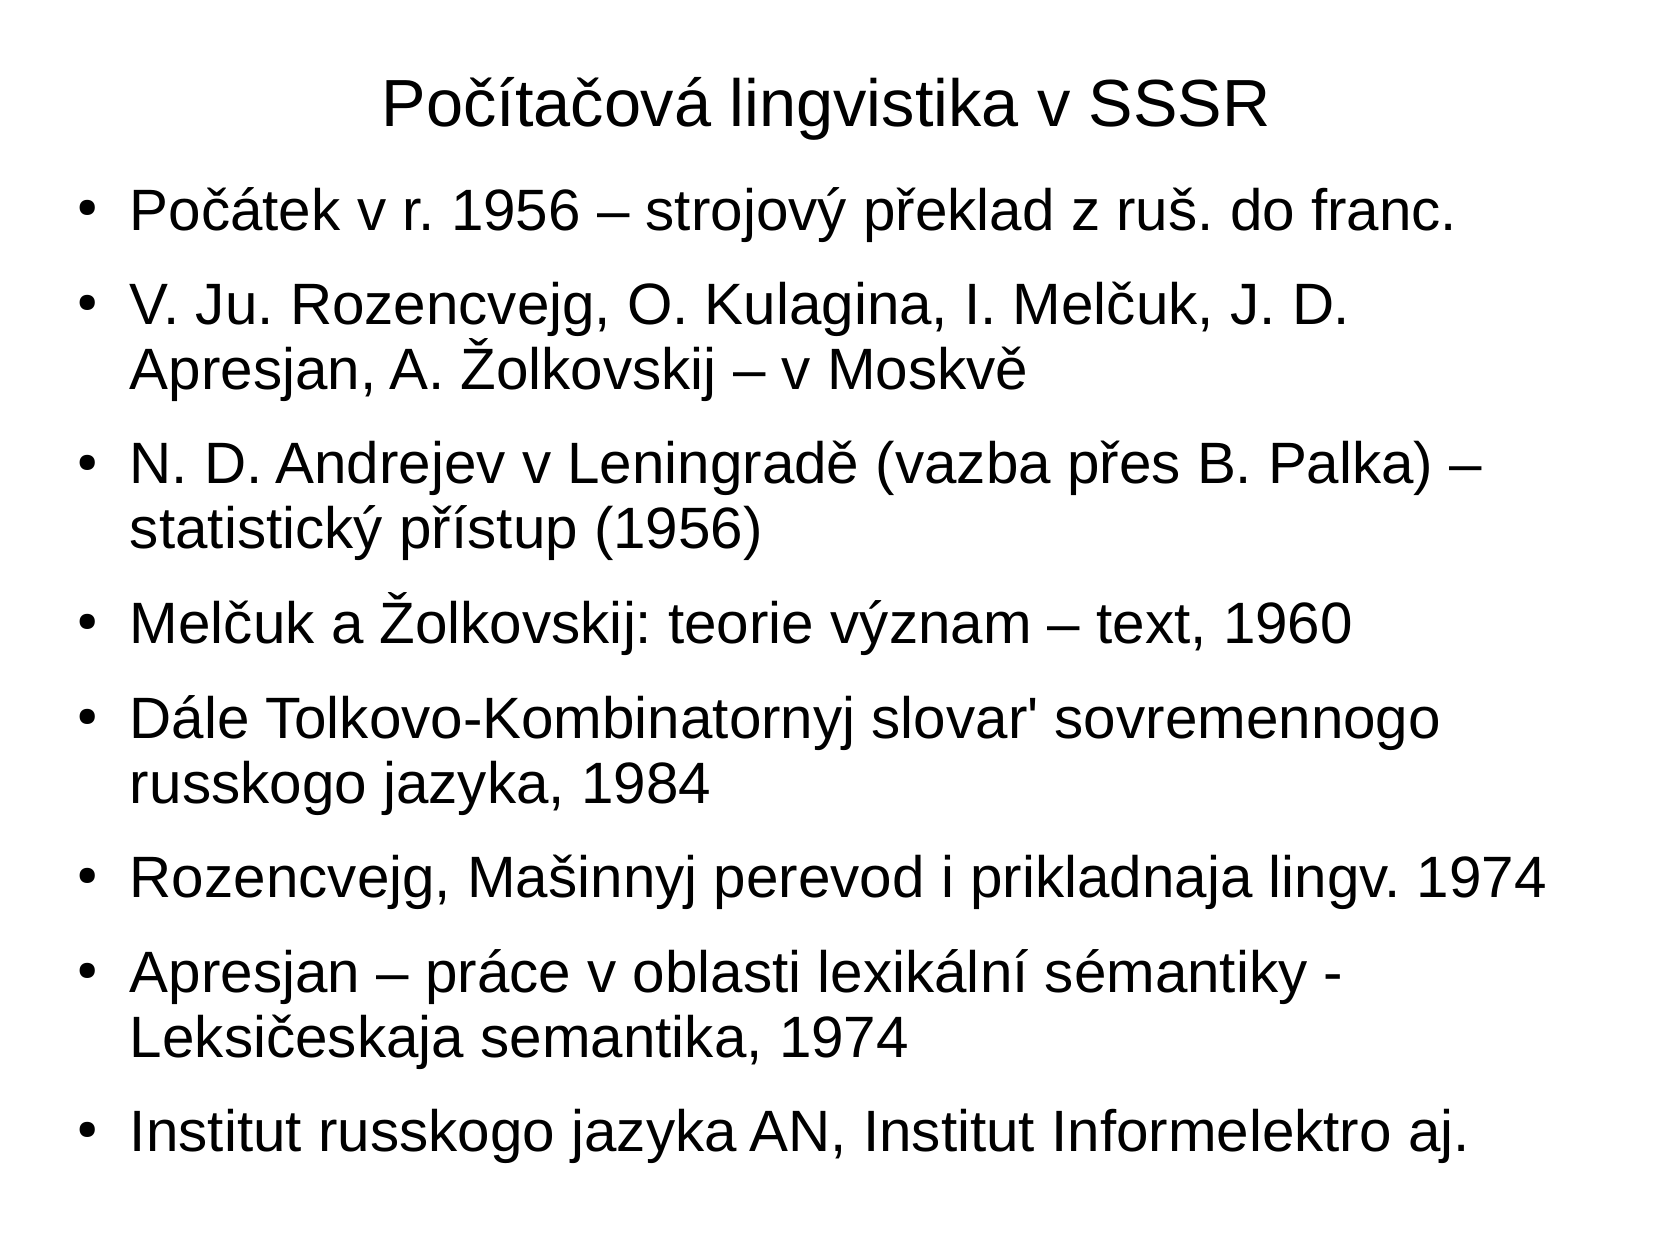

# Počítačová lingvistika v SSSR
Počátek v r. 1956 – strojový překlad z ruš. do franc.
V. Ju. Rozencvejg, O. Kulagina, I. Melčuk, J. D. Apresjan, A. Žolkovskij – v Moskvě
N. D. Andrejev v Leningradě (vazba přes B. Palka) – statistický přístup (1956)
Melčuk a Žolkovskij: teorie význam – text, 1960
Dále Tolkovo-Kombinatornyj slovar' sovremennogo russkogo jazyka, 1984
Rozencvejg, Mašinnyj perevod i prikladnaja lingv. 1974
Apresjan – práce v oblasti lexikální sémantiky - Leksičeskaja semantika, 1974
Institut russkogo jazyka AN, Institut Informelektro aj.